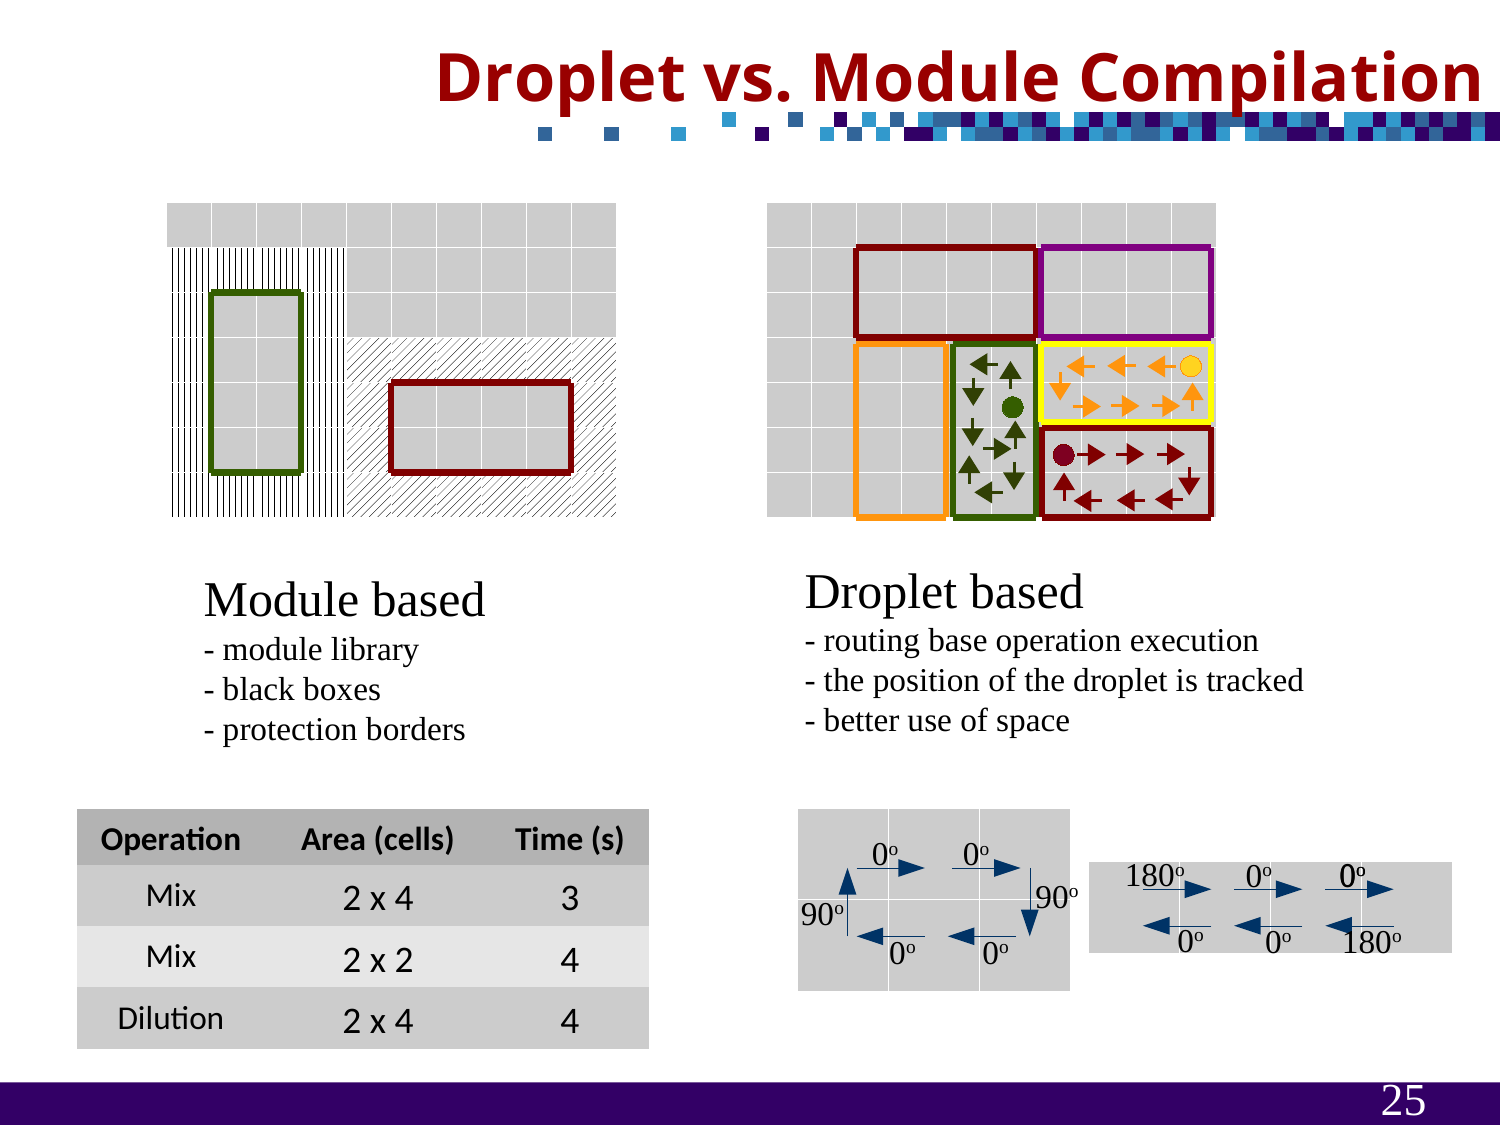

# Droplet vs. Module Compilation
Droplet based
- routing base operation execution
- the position of the droplet is tracked
- better use of space
Module based
- module library
- black boxes
- protection borders
| Operation | Area (cells) | Time (s) |
| --- | --- | --- |
| Mix | 2 x 4 | 3 |
| Mix | 2 x 2 | 4 |
| Dilution | 2 x 4 | 4 |
0o
0o
90o
90o
0o
0o
180o
0o
0o
0o
0o
0o
180o